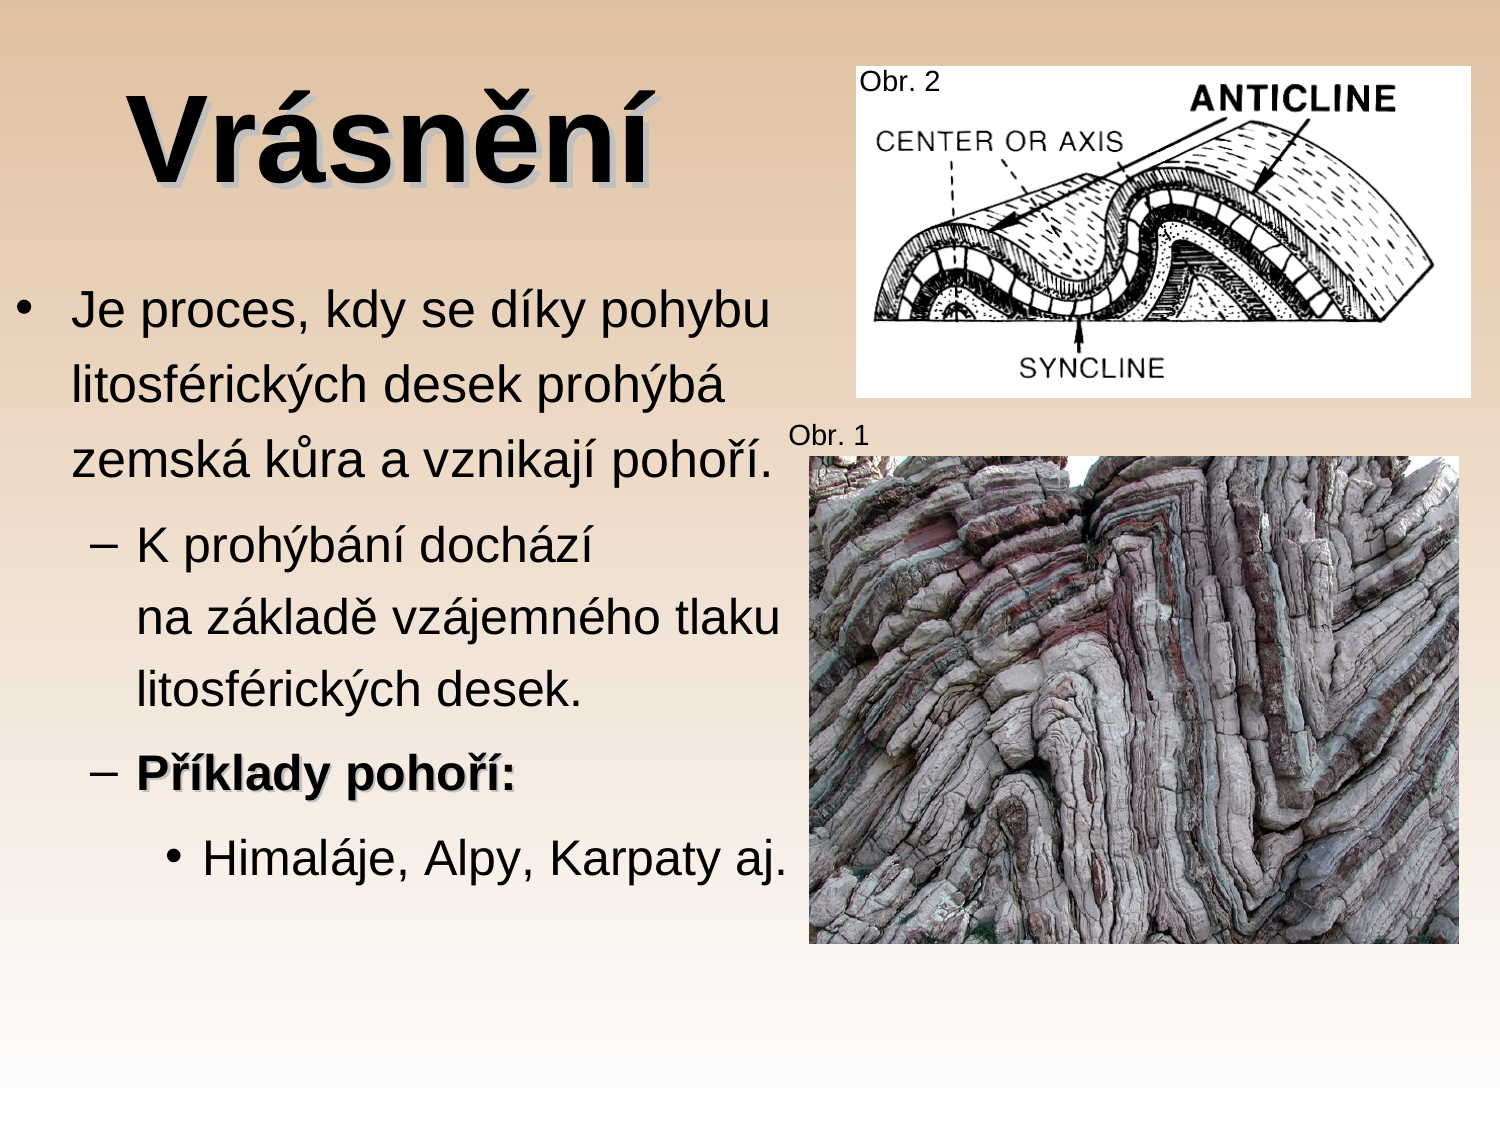

# Vrásnění
Obr. 2
Je proces, kdy se díky pohybu litosférických desek prohýbá zemská kůra a vznikají pohoří.
K prohýbání dochází
na základě vzájemného tlaku litosférických desek.
Příklady pohoří:
Himaláje, Alpy, Karpaty aj.
Obr. 1